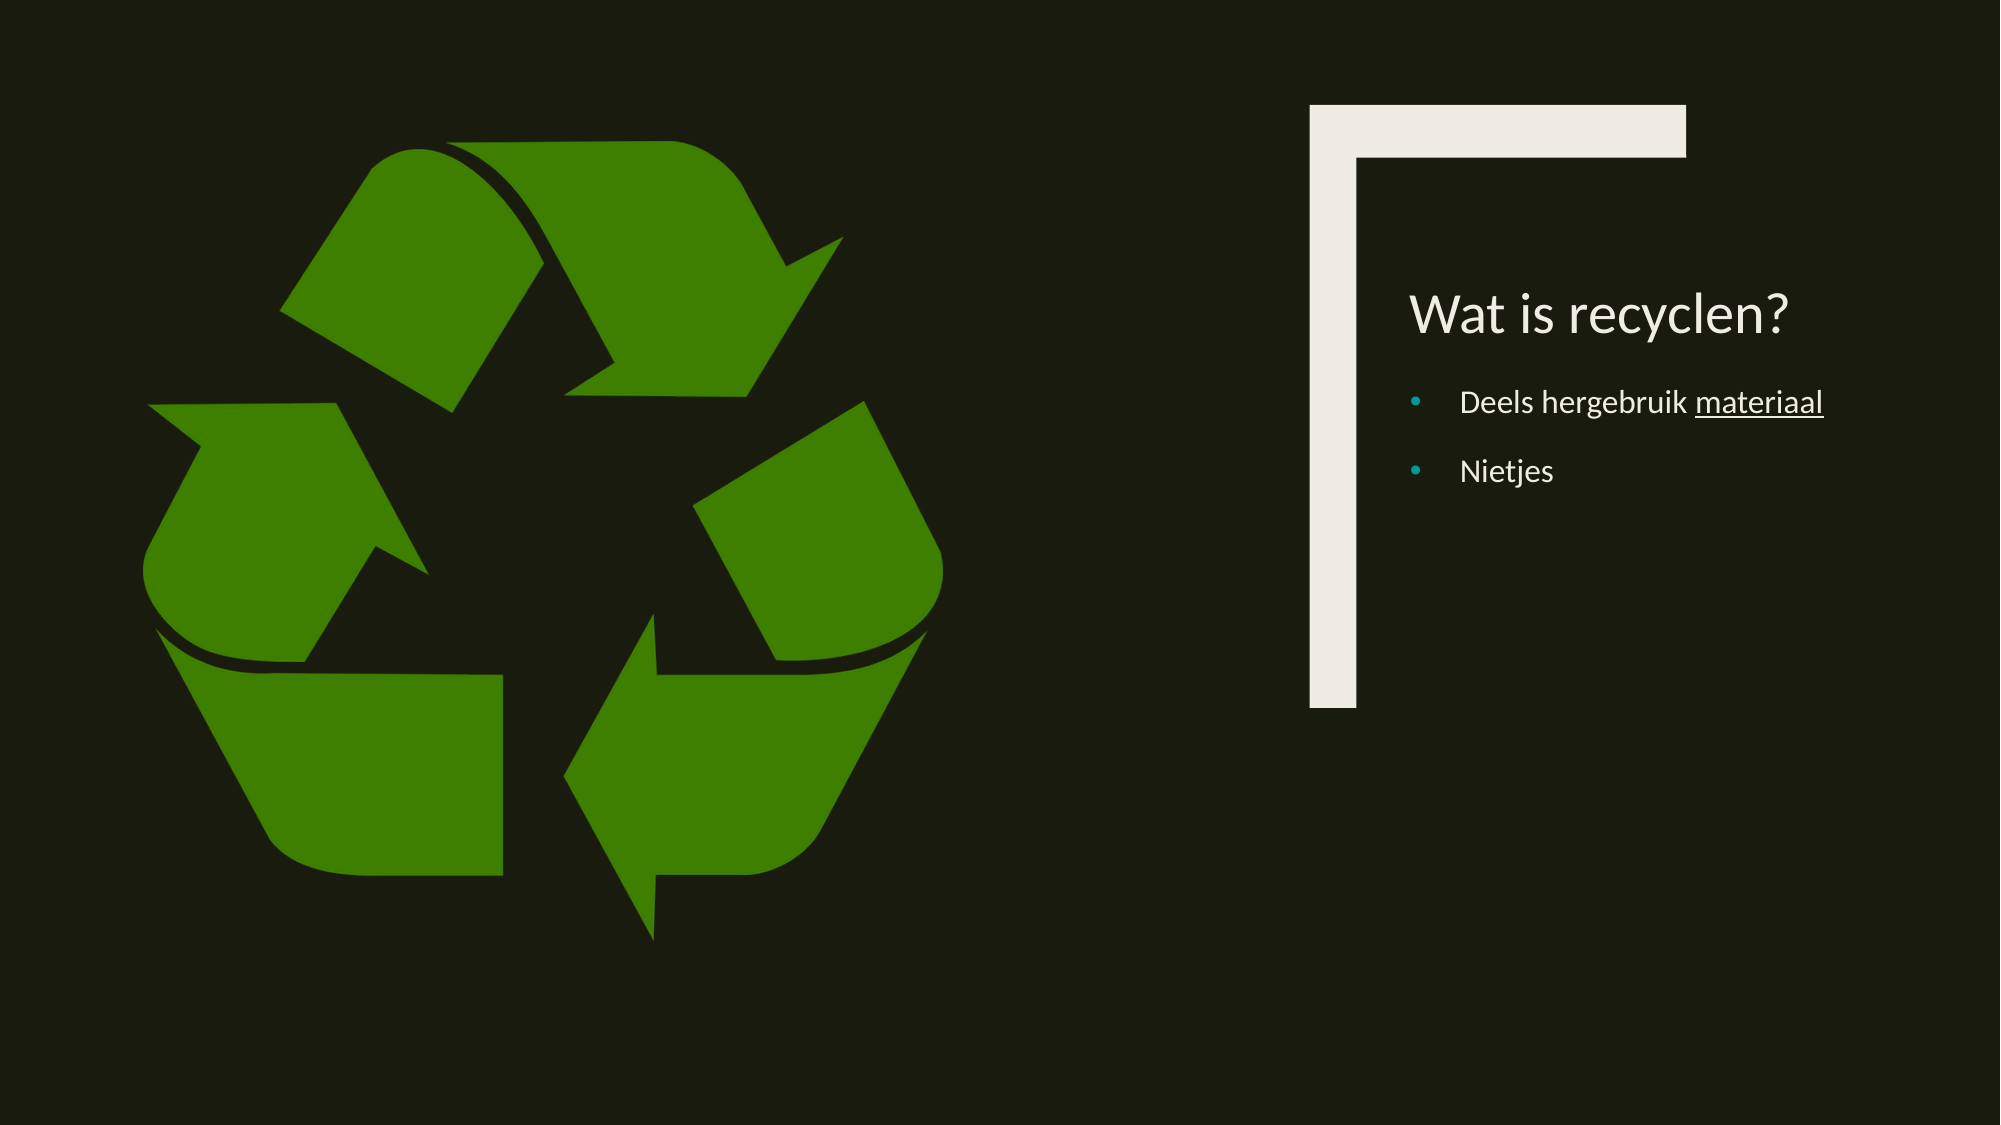

# Wat is recyclen?
Deels hergebruik materiaal
Nietjes